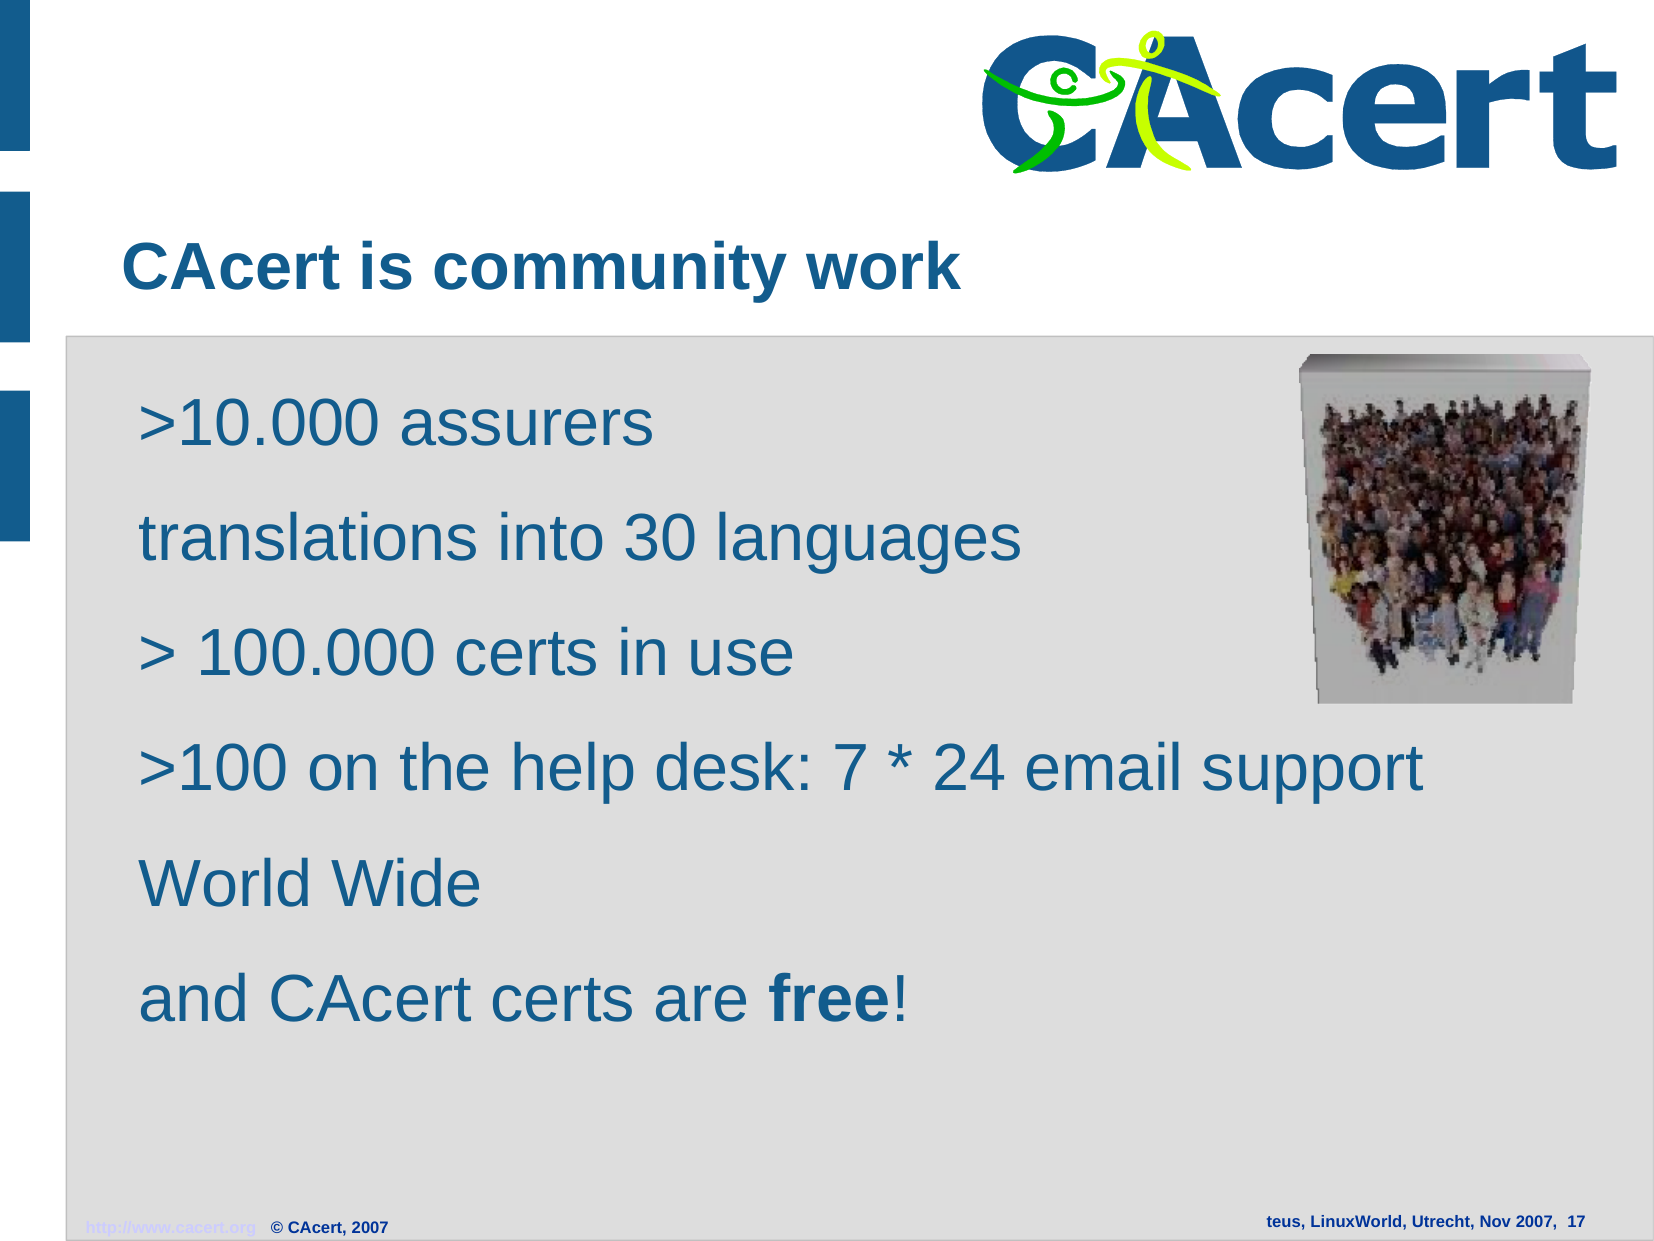

# CAcert is community work
>10.000 assurers
translations into 30 languages
> 100.000 certs in use
>100 on the help desk: 7 * 24 email support
World Wide
and CAcert certs are free!